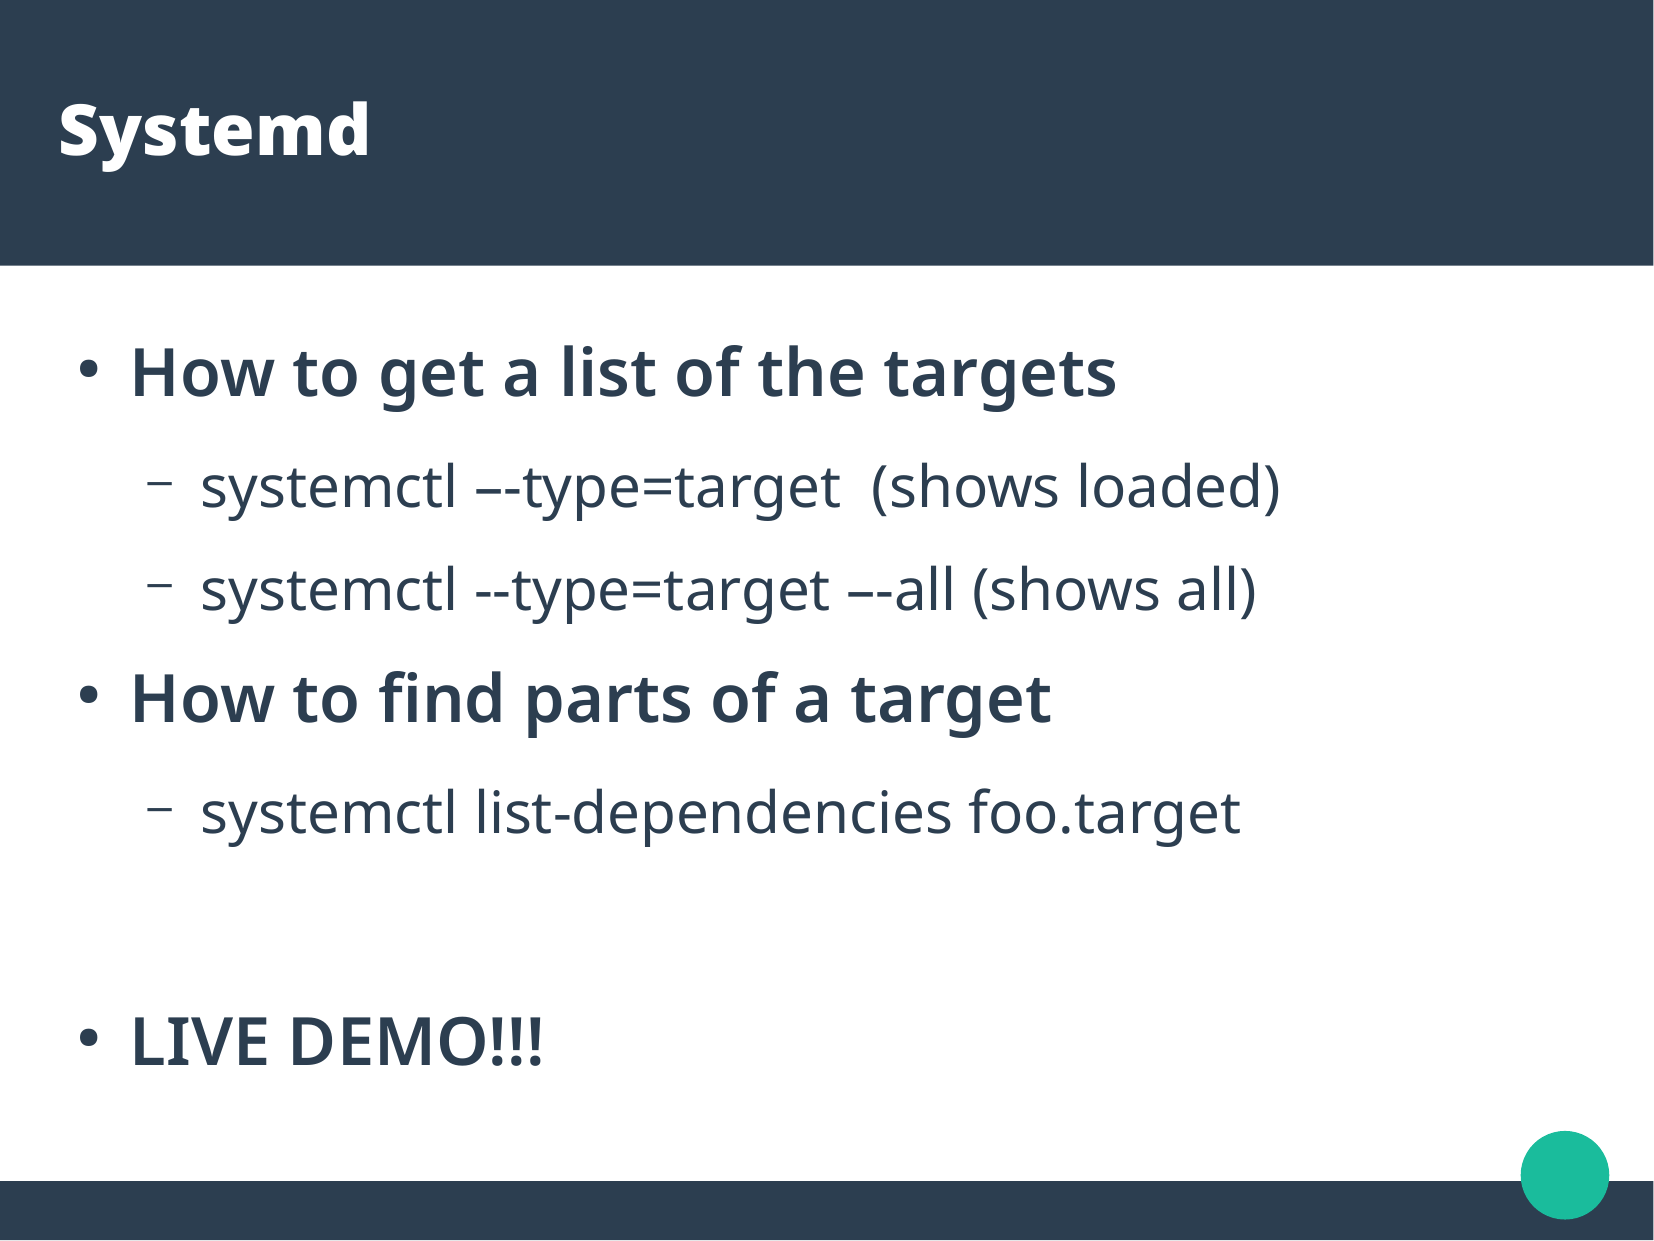

# Systemd
How to get a list of the targets
systemctl –-type=target (shows loaded)
systemctl --type=target –-all (shows all)
How to find parts of a target
systemctl list-dependencies foo.target
LIVE DEMO!!!